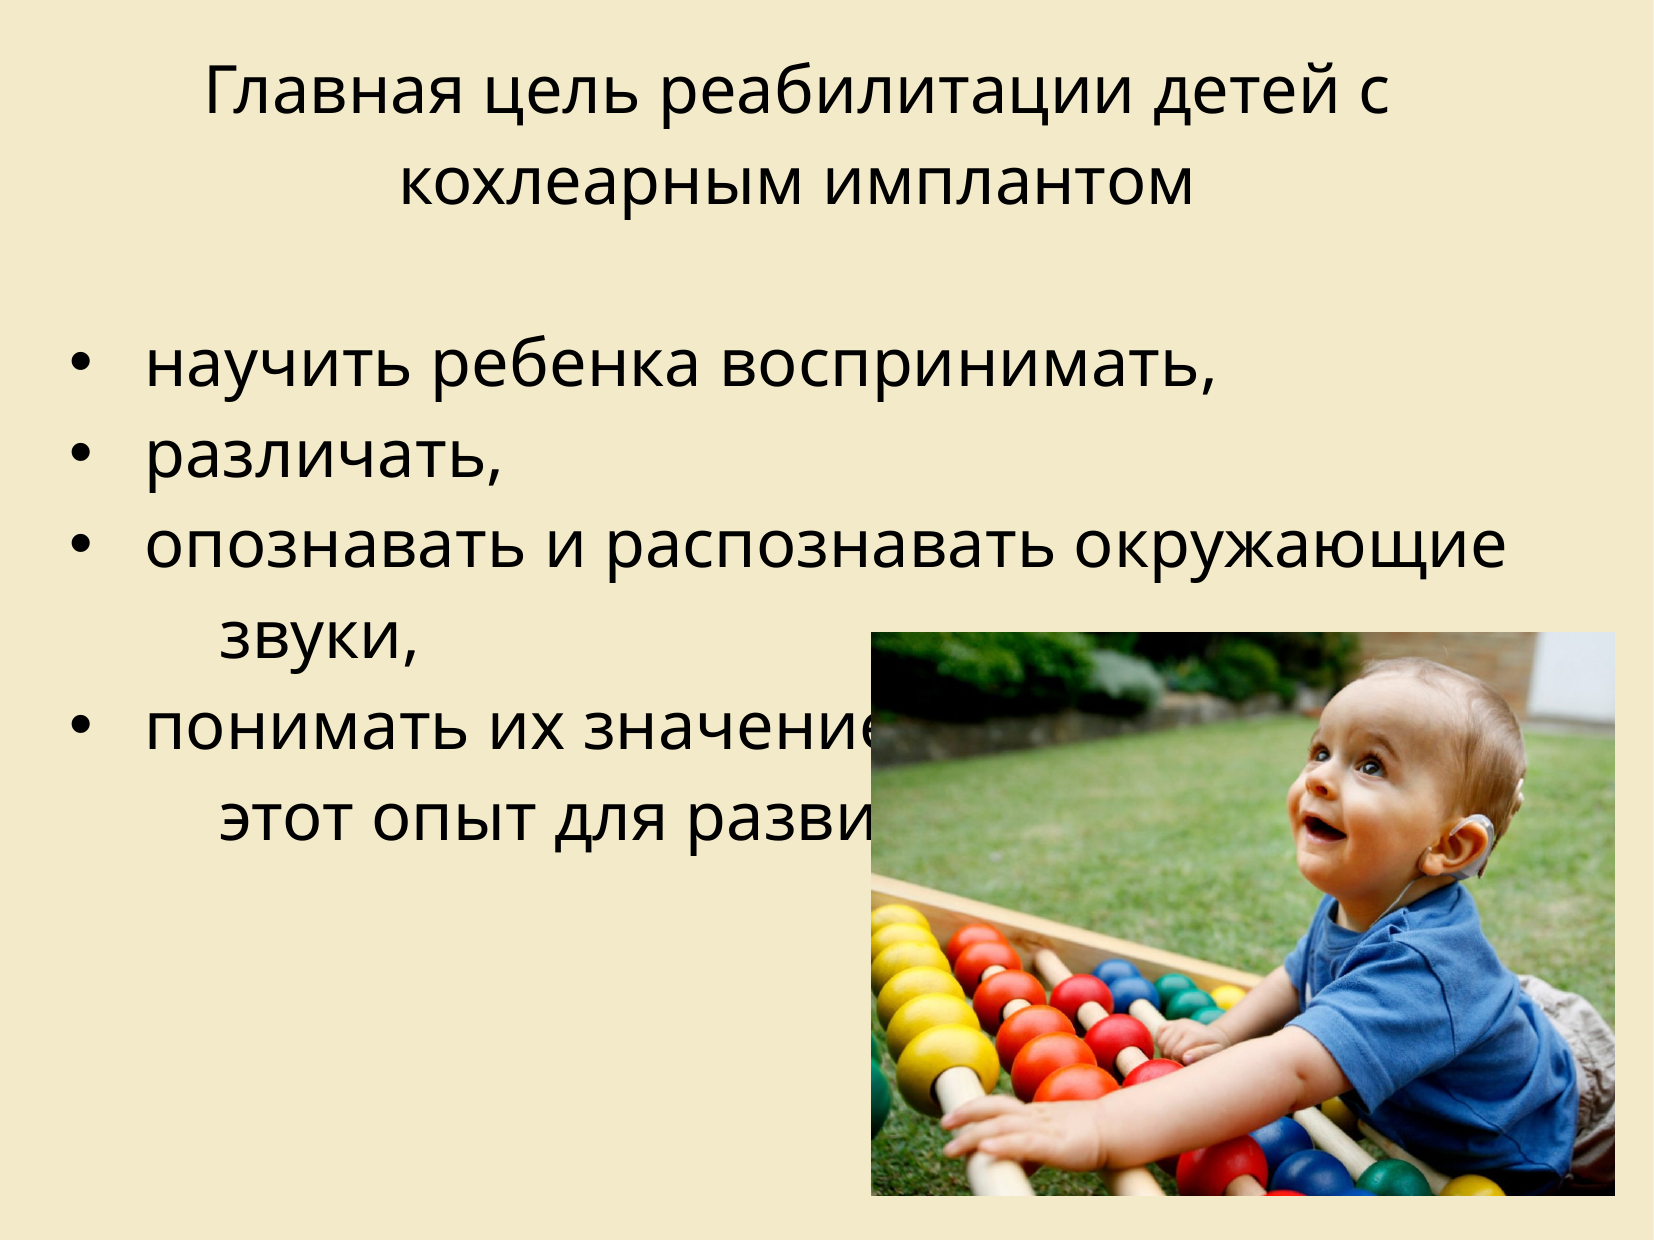

Главная цель реабилитации детей с кохлеарным имплантом
научить ребенка воспринимать,
различать,
опознавать и распознавать окружающие звуки,
понимать их значение и использовать этот опыт для развития речи.